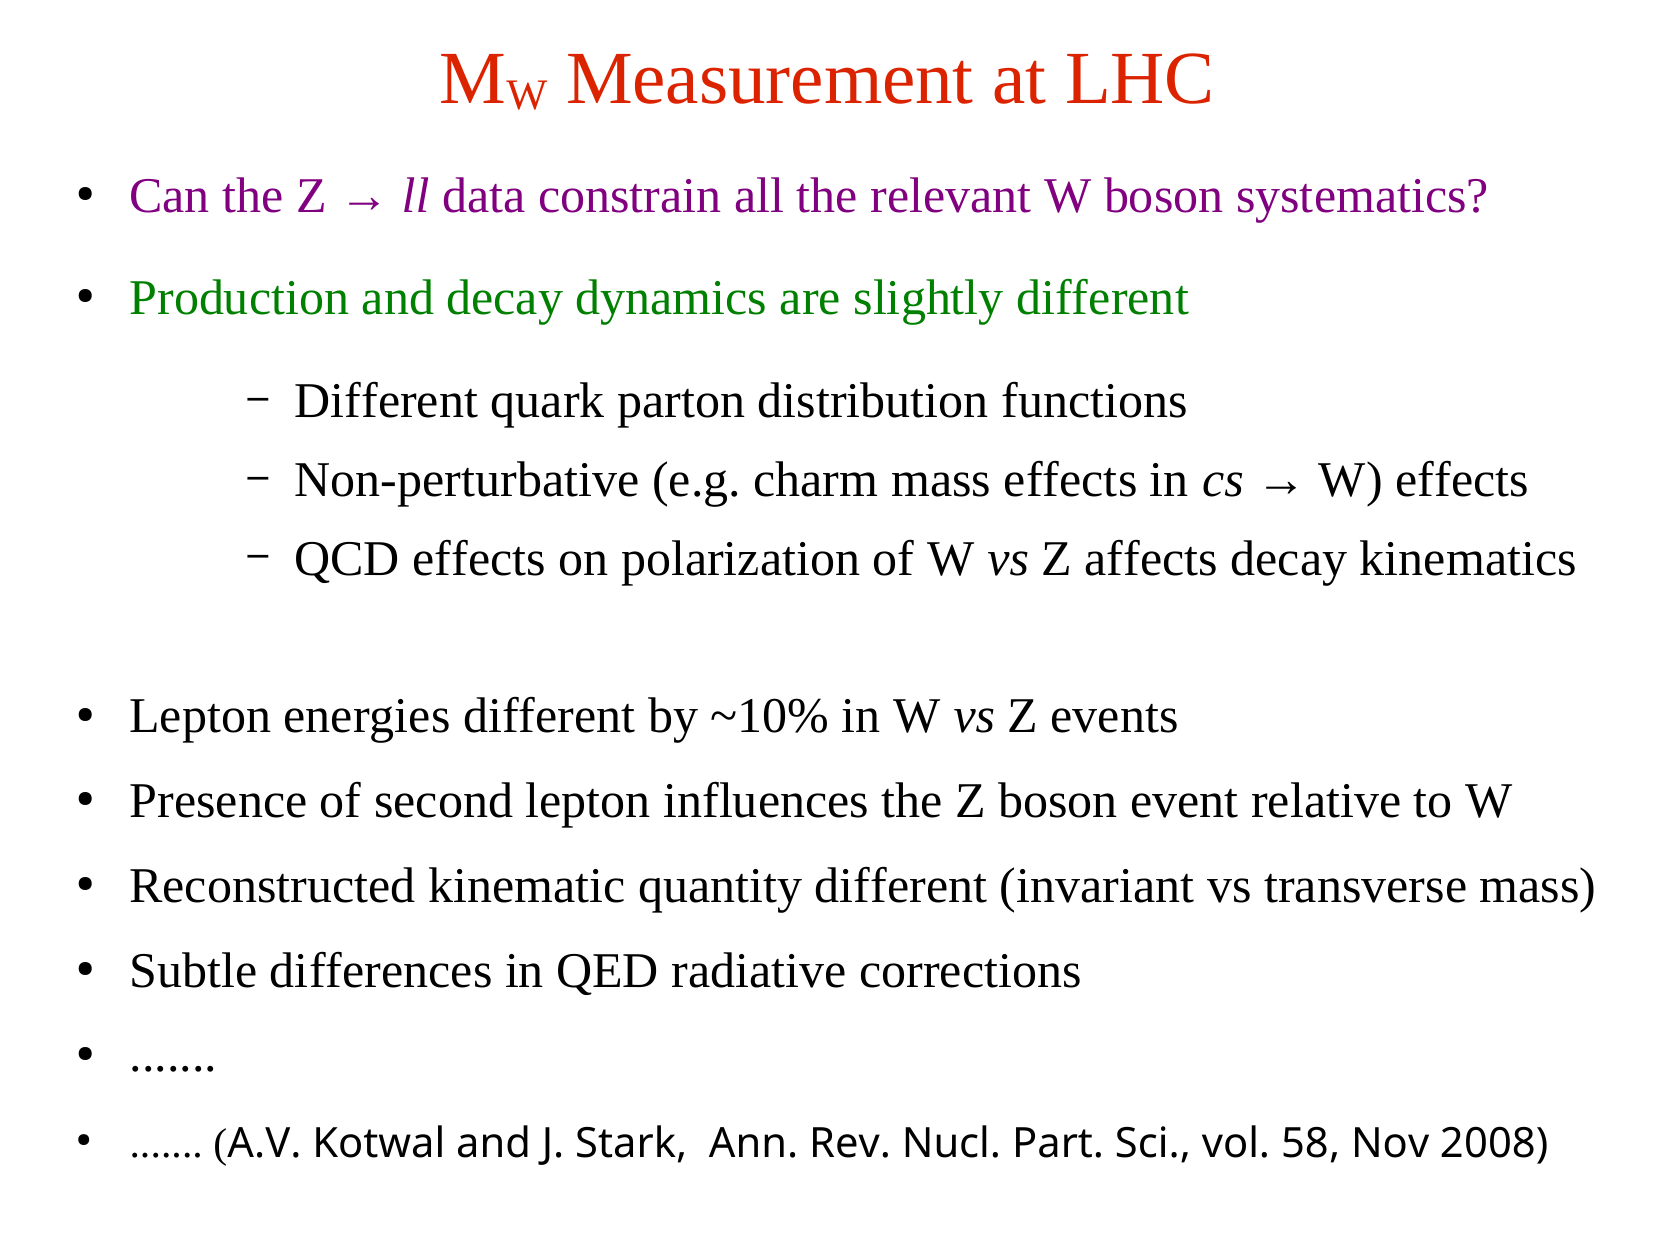

# MW Measurement at LHC
Can the Z → ll data constrain all the relevant W boson systematics?
Production and decay dynamics are slightly different
Different quark parton distribution functions
Non-perturbative (e.g. charm mass effects in cs → W) effects
QCD effects on polarization of W vs Z affects decay kinematics
Lepton energies different by ~10% in W vs Z events
Presence of second lepton influences the Z boson event relative to W
Reconstructed kinematic quantity different (invariant vs transverse mass)
Subtle differences in QED radiative corrections
.......
....... (A.V. Kotwal and J. Stark, Ann. Rev. Nucl. Part. Sci., vol. 58, Nov 2008)